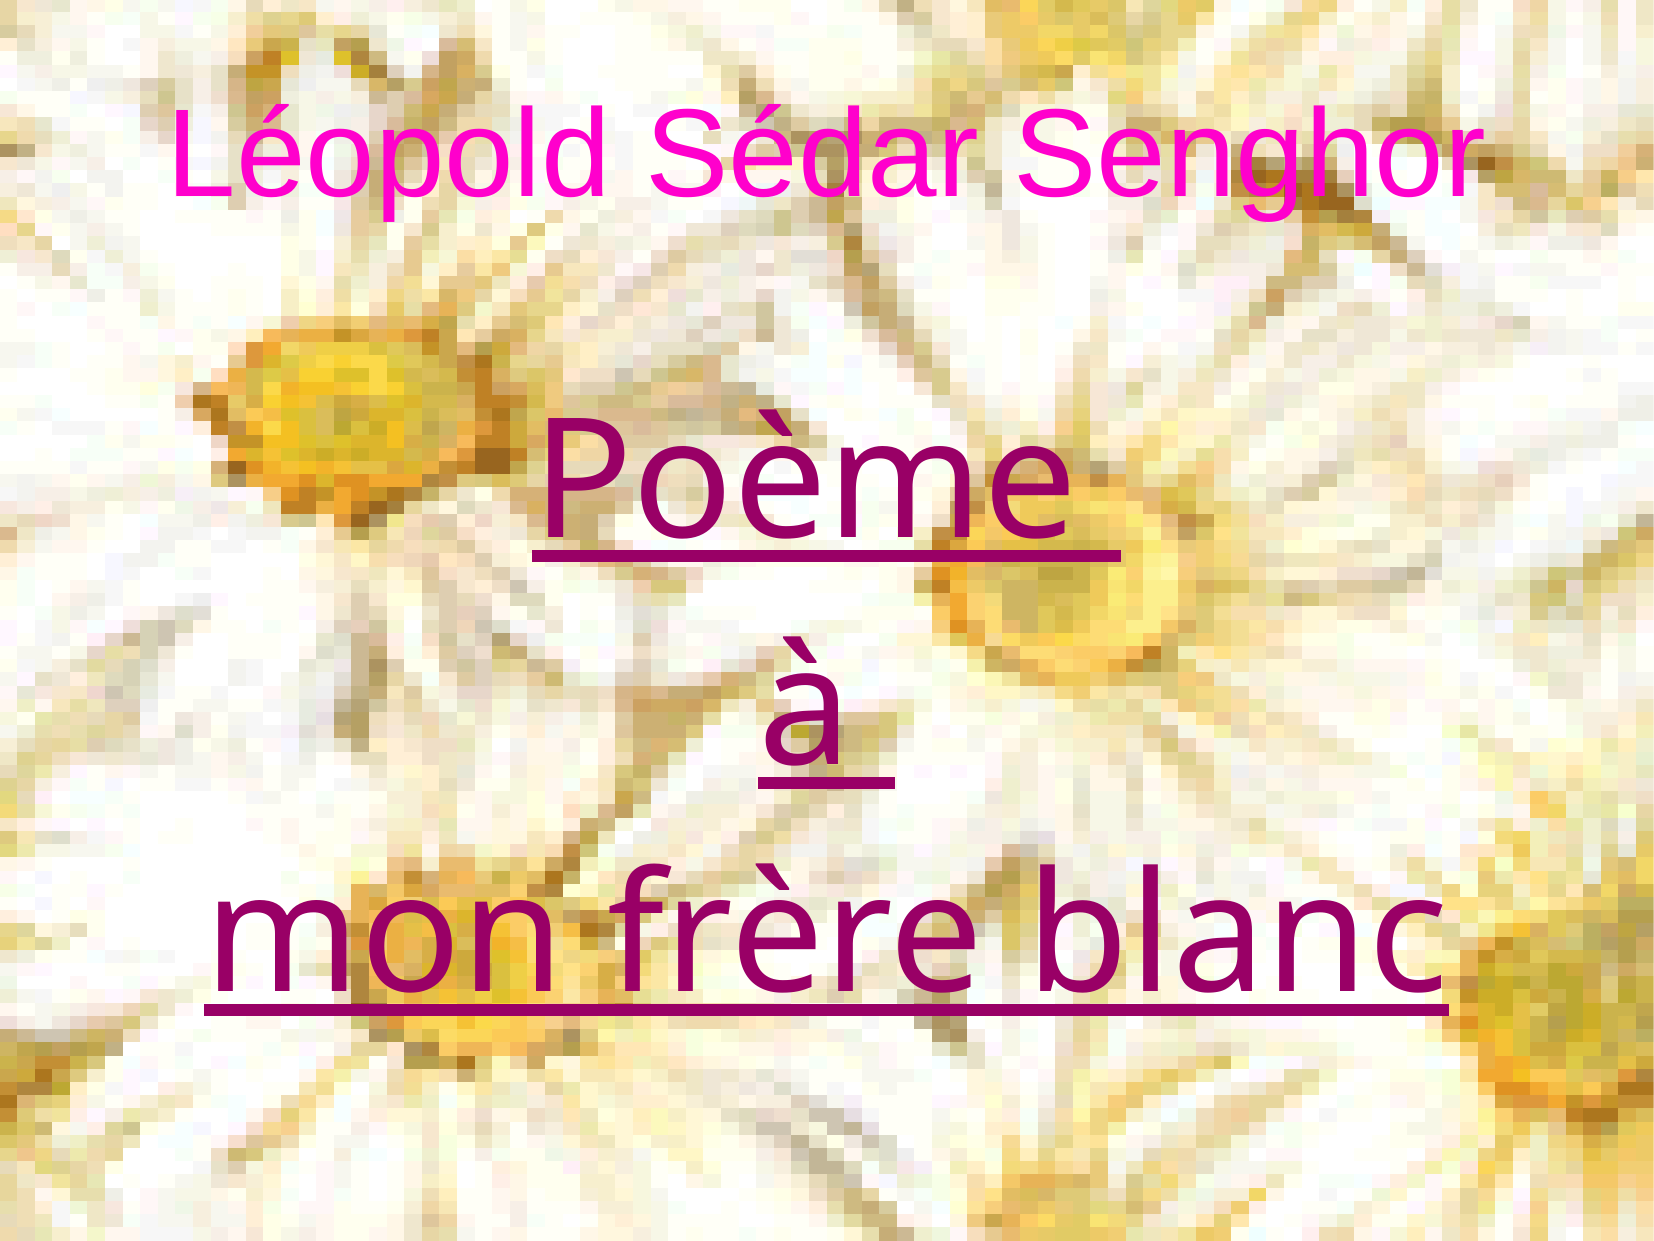

# Léopold Sédar Senghor
Poème
à
mon frère blanc